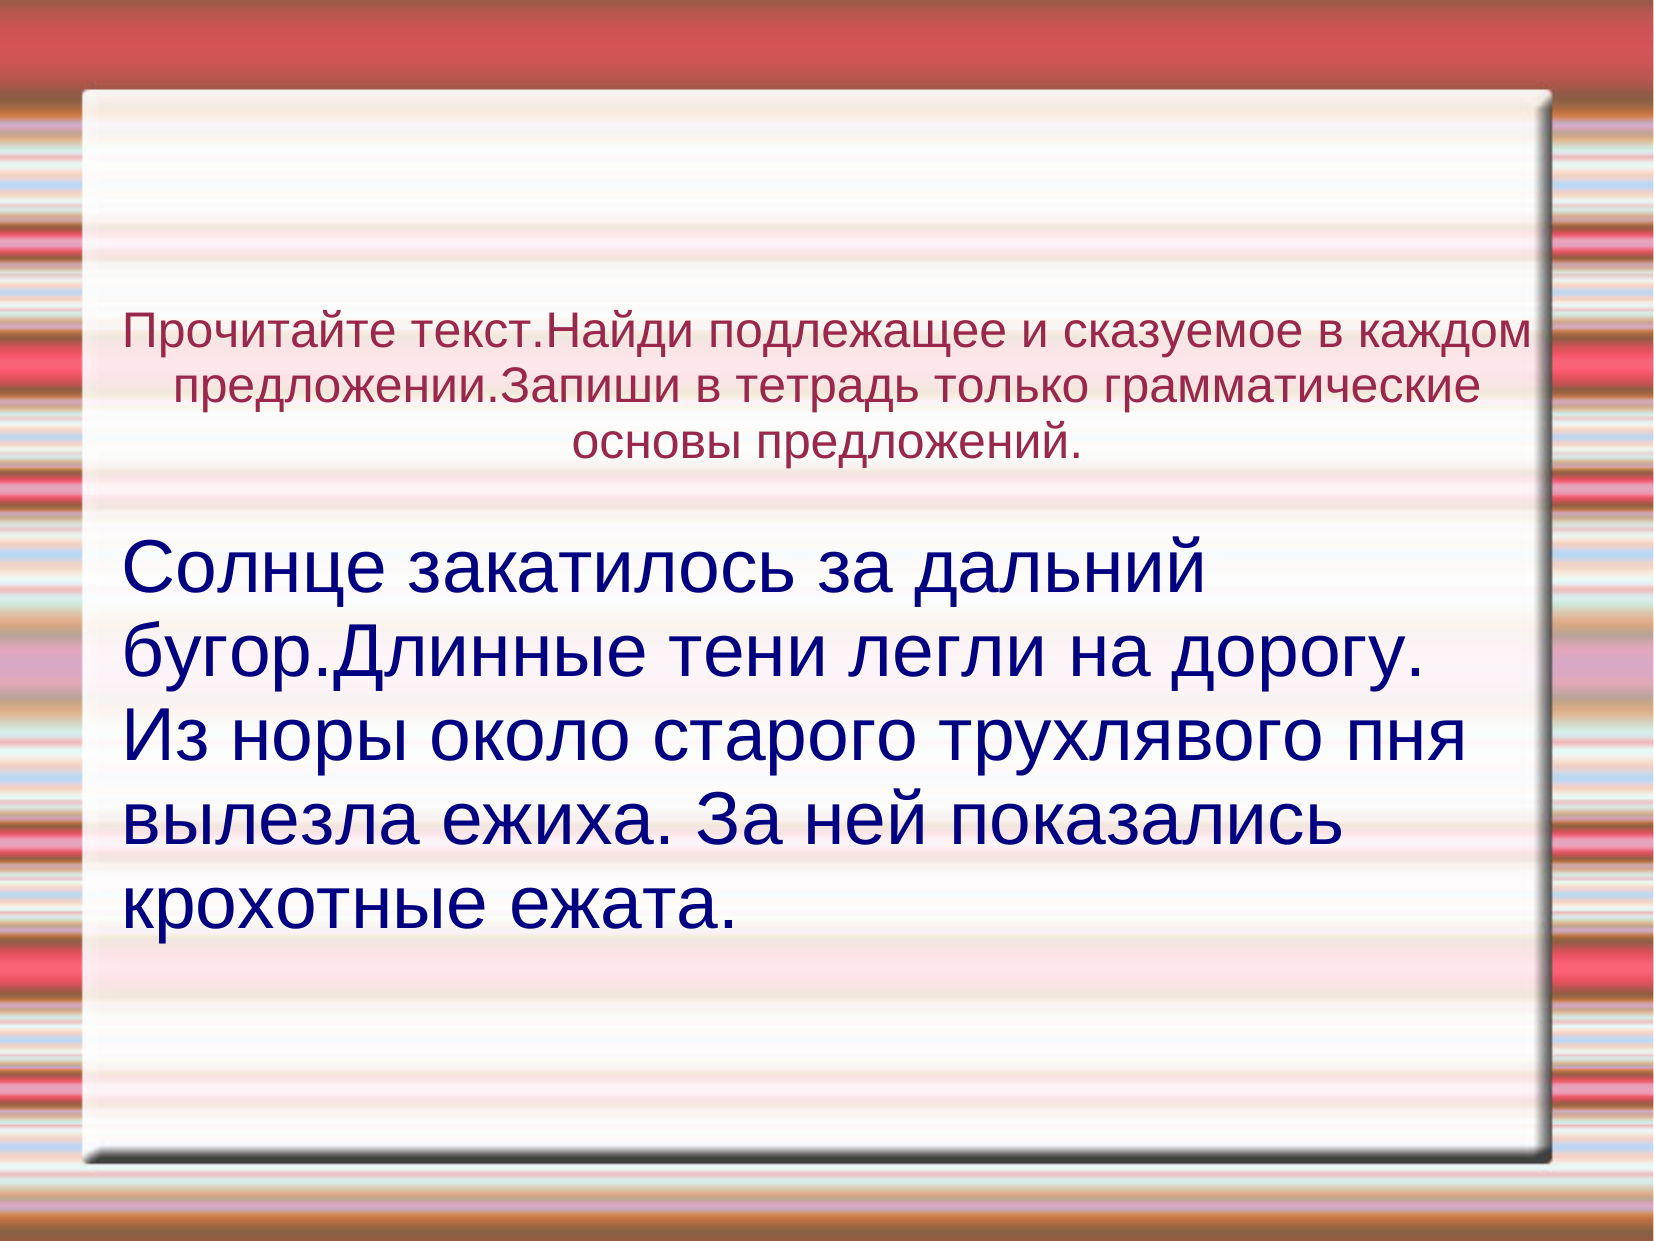

# Прочитайте текст.Найди подлежащее и сказуемое в каждом предложении.Запиши в тетрадь только грамматические основы предложений.
Солнце закатилось за дальний бугор.Длинные тени легли на дорогу. Из норы около старого трухлявого пня вылезла ежиха. За ней показались крохотные ежата.